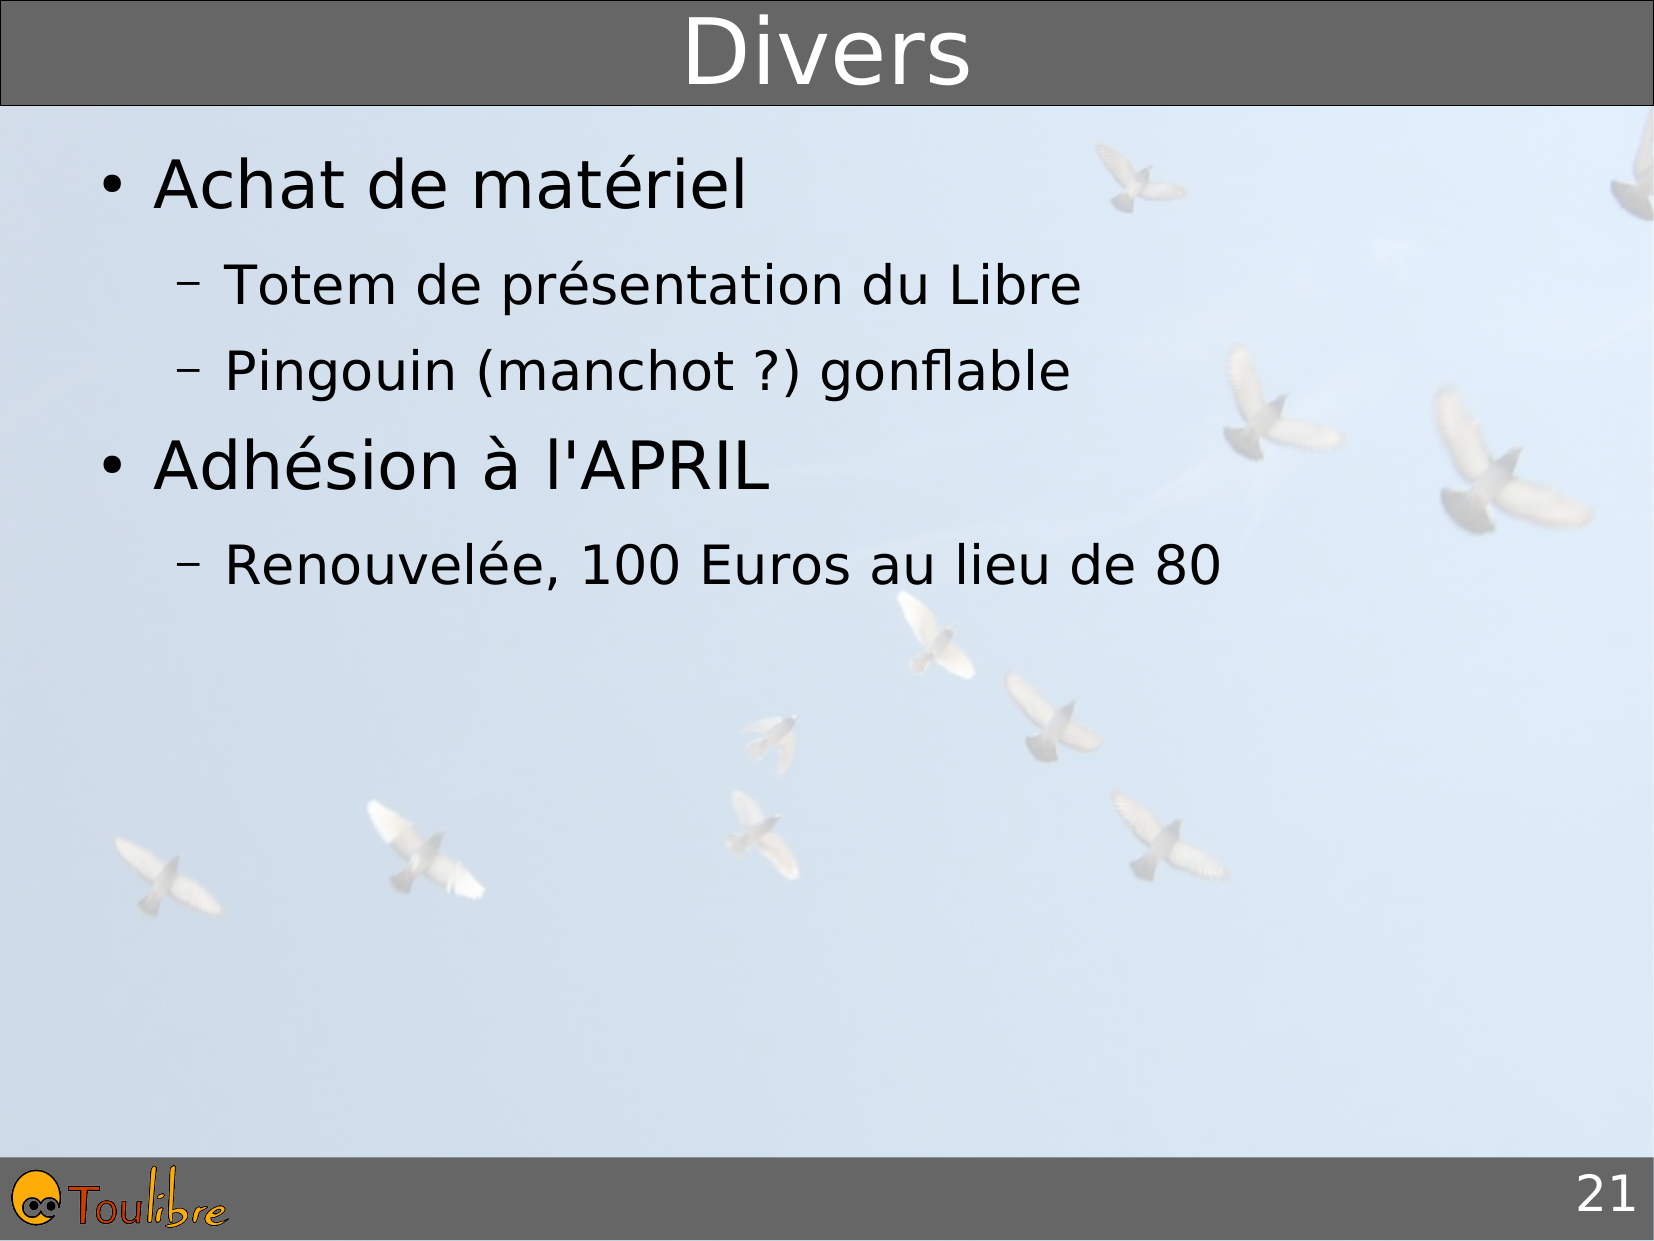

# Divers
Achat de matériel
Totem de présentation du Libre
Pingouin (manchot ?) gonflable
Adhésion à l'APRIL
Renouvelée, 100 Euros au lieu de 80